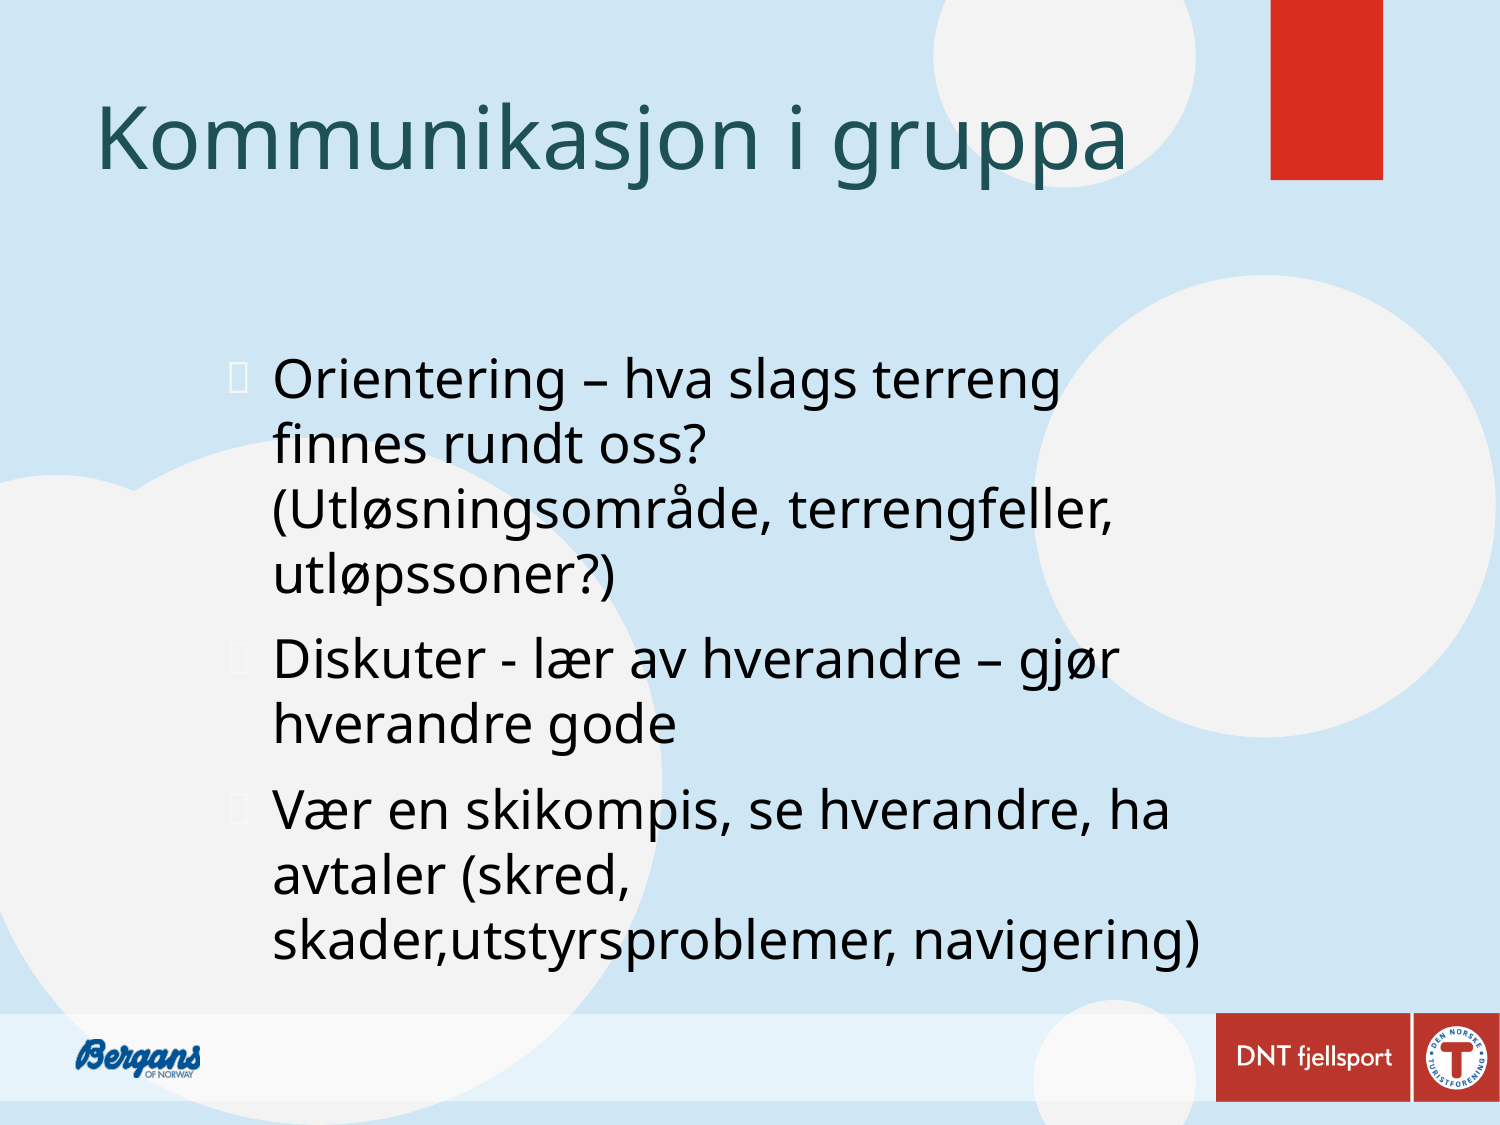

# Kommunikasjon i gruppa
Orientering – hva slags terreng finnes rundt oss? (Utløsningsområde, terrengfeller, utløpssoner?)
Diskuter - lær av hverandre – gjør hverandre gode
Vær en skikompis, se hverandre, ha avtaler (skred, skader,utstyrsproblemer, navigering)